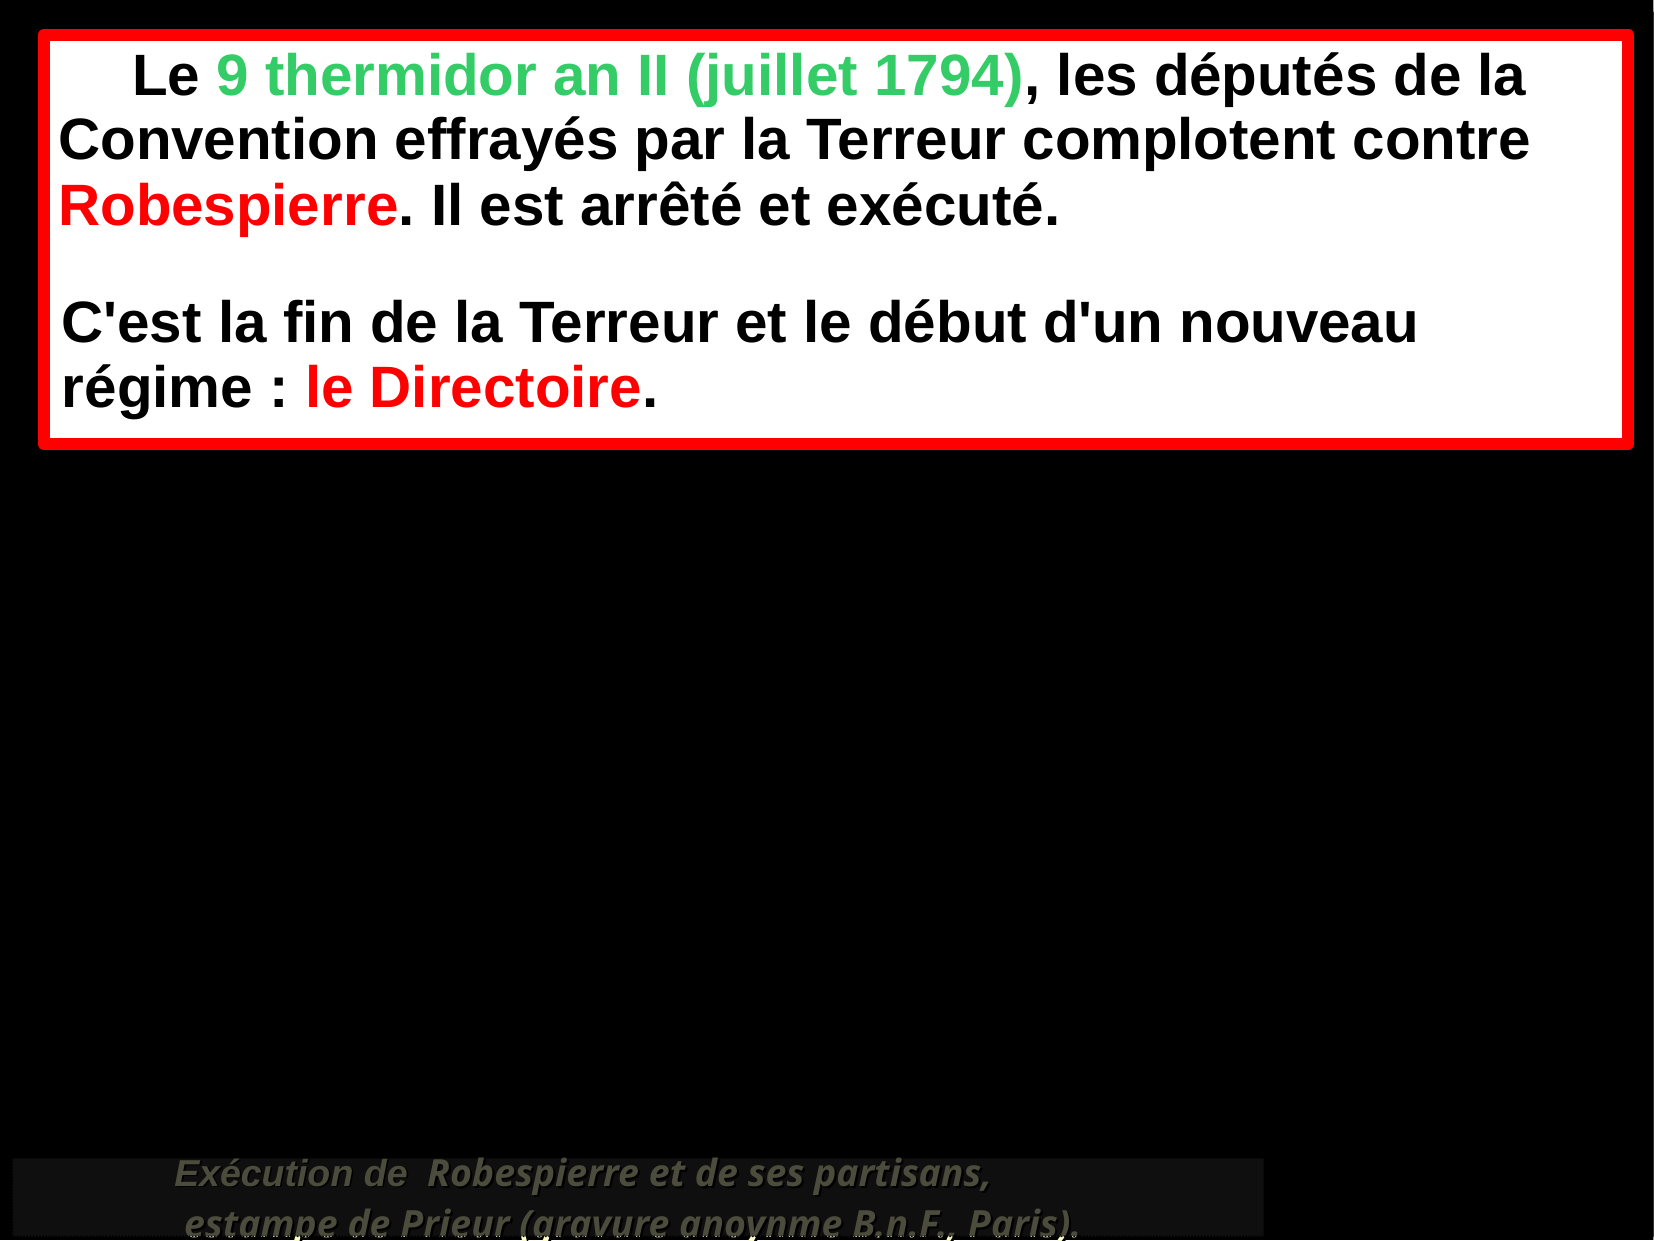

Le 9 thermidor an II (juillet 1794), les députés de la Convention effrayés par la Terreur complotent contre Robespierre. Il est arrêté et exécuté.
C'est la fin de la Terreur et le début d'un nouveau régime : le Directoire.
Exécution de Robespierre et de ses partisans,
 estampe de Prieur (gravure anoynme B.n.F., Paris).
Exécution de Robespierre et de ses complices conspirateurs
"Exécution de Robespierre et de ses complices", 10 thermidor an II, 28 juillet 1794. Couthon sur l'échafaud, Robespierre dans la charrette. Gravure,